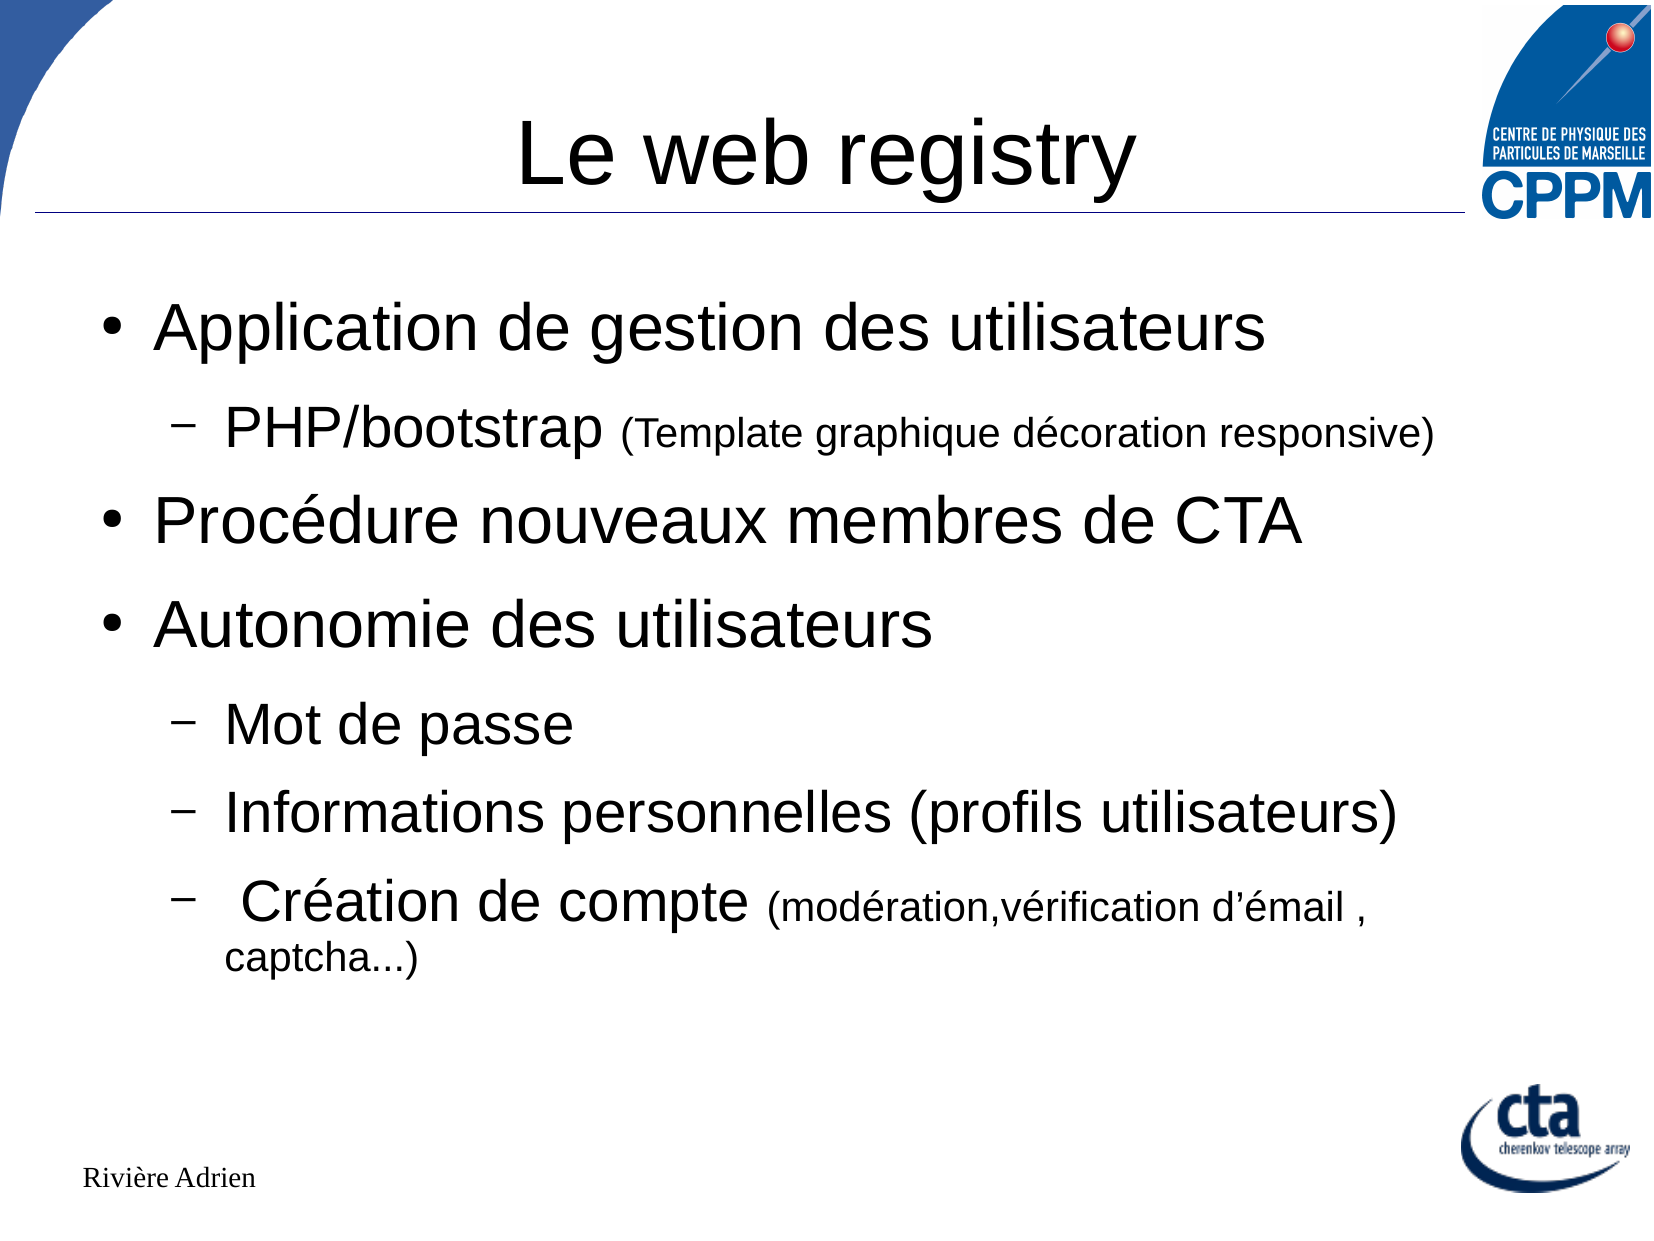

# Le web registry
Application de gestion des utilisateurs
PHP/bootstrap (Template graphique décoration responsive)
Procédure nouveaux membres de CTA
Autonomie des utilisateurs
Mot de passe
Informations personnelles (profils utilisateurs)
 Création de compte (modération,vérification d’émail , captcha...)